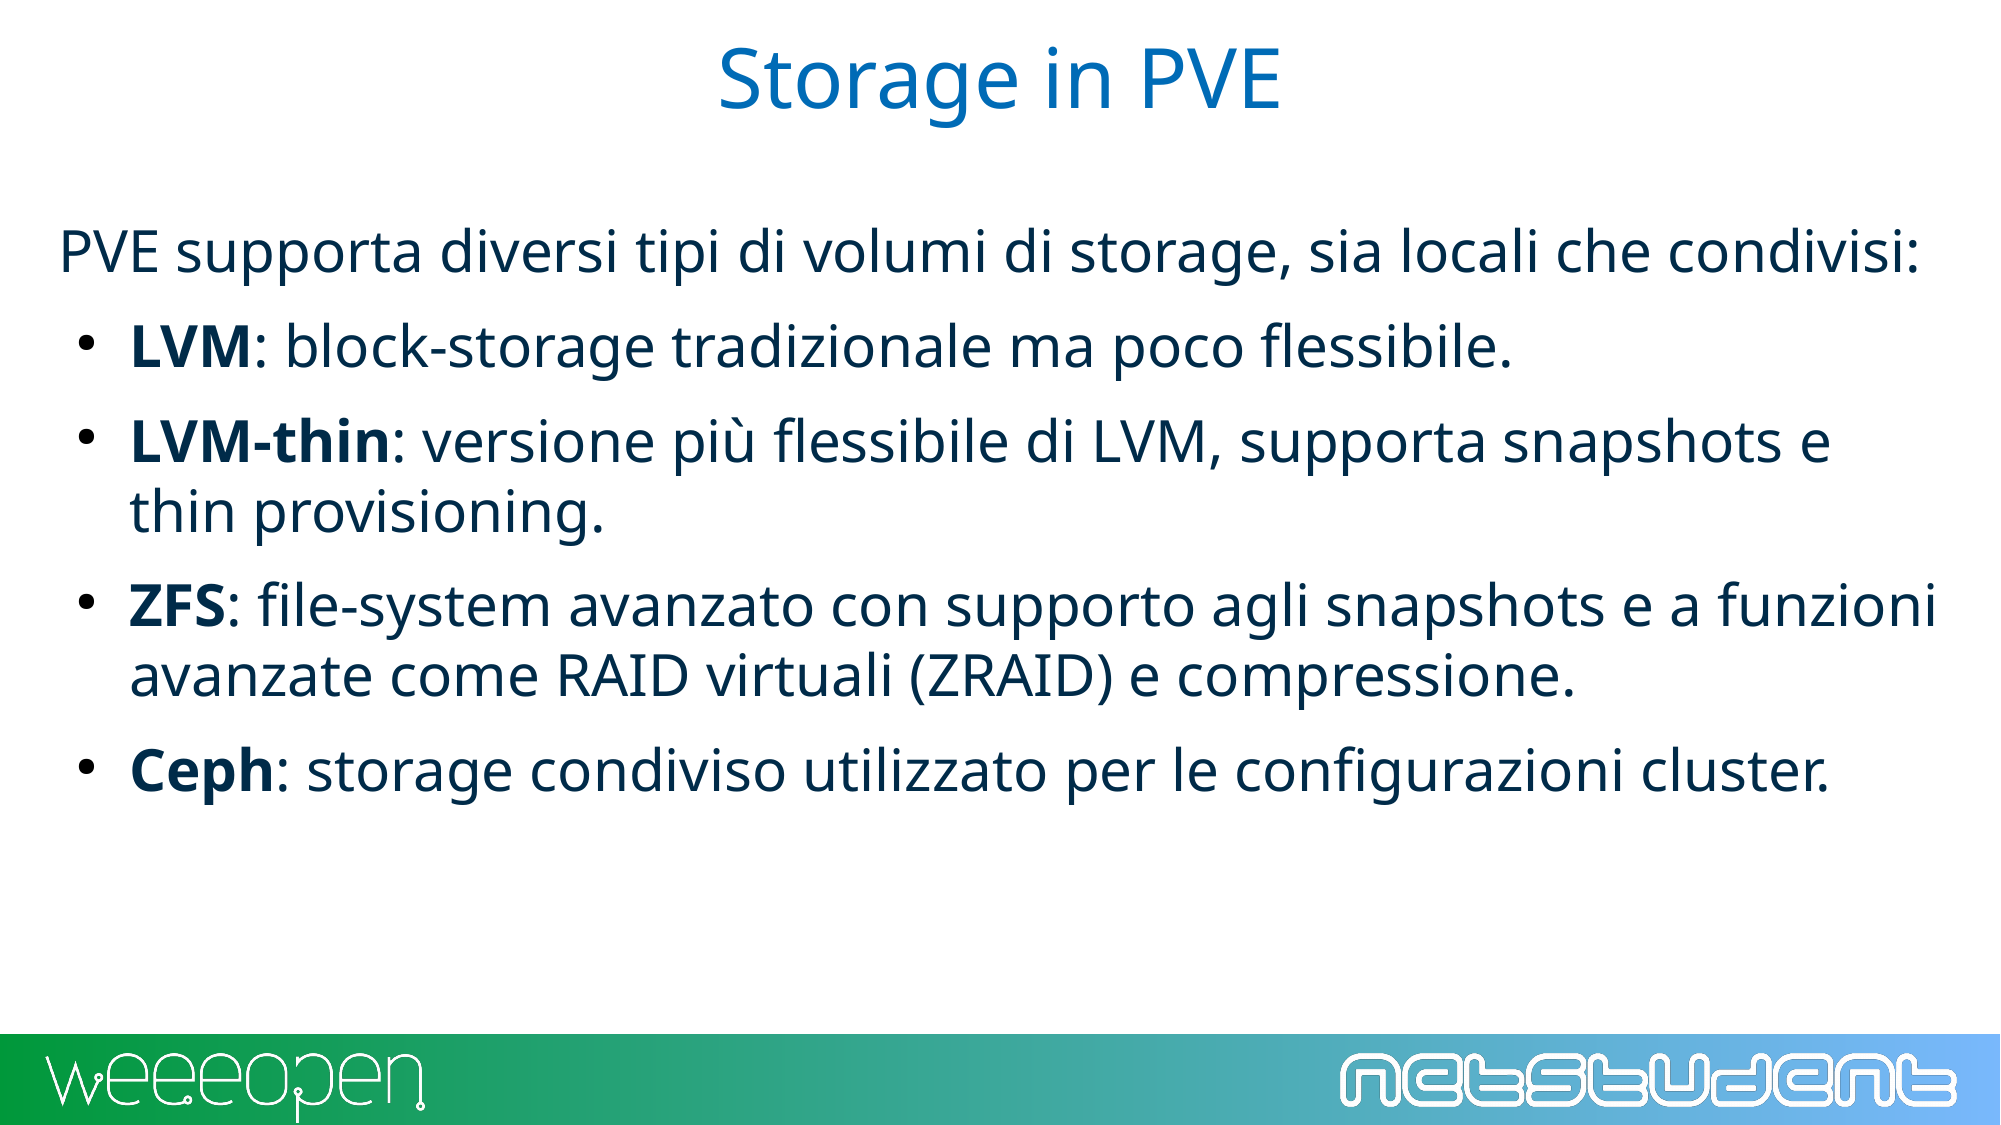

# Storage in PVE
PVE supporta diversi tipi di volumi di storage, sia locali che condivisi:
LVM: block-storage tradizionale ma poco flessibile.
LVM-thin: versione più flessibile di LVM, supporta snapshots e thin provisioning.
ZFS: file-system avanzato con supporto agli snapshots e a funzioni avanzate come RAID virtuali (ZRAID) e compressione.
Ceph: storage condiviso utilizzato per le configurazioni cluster.